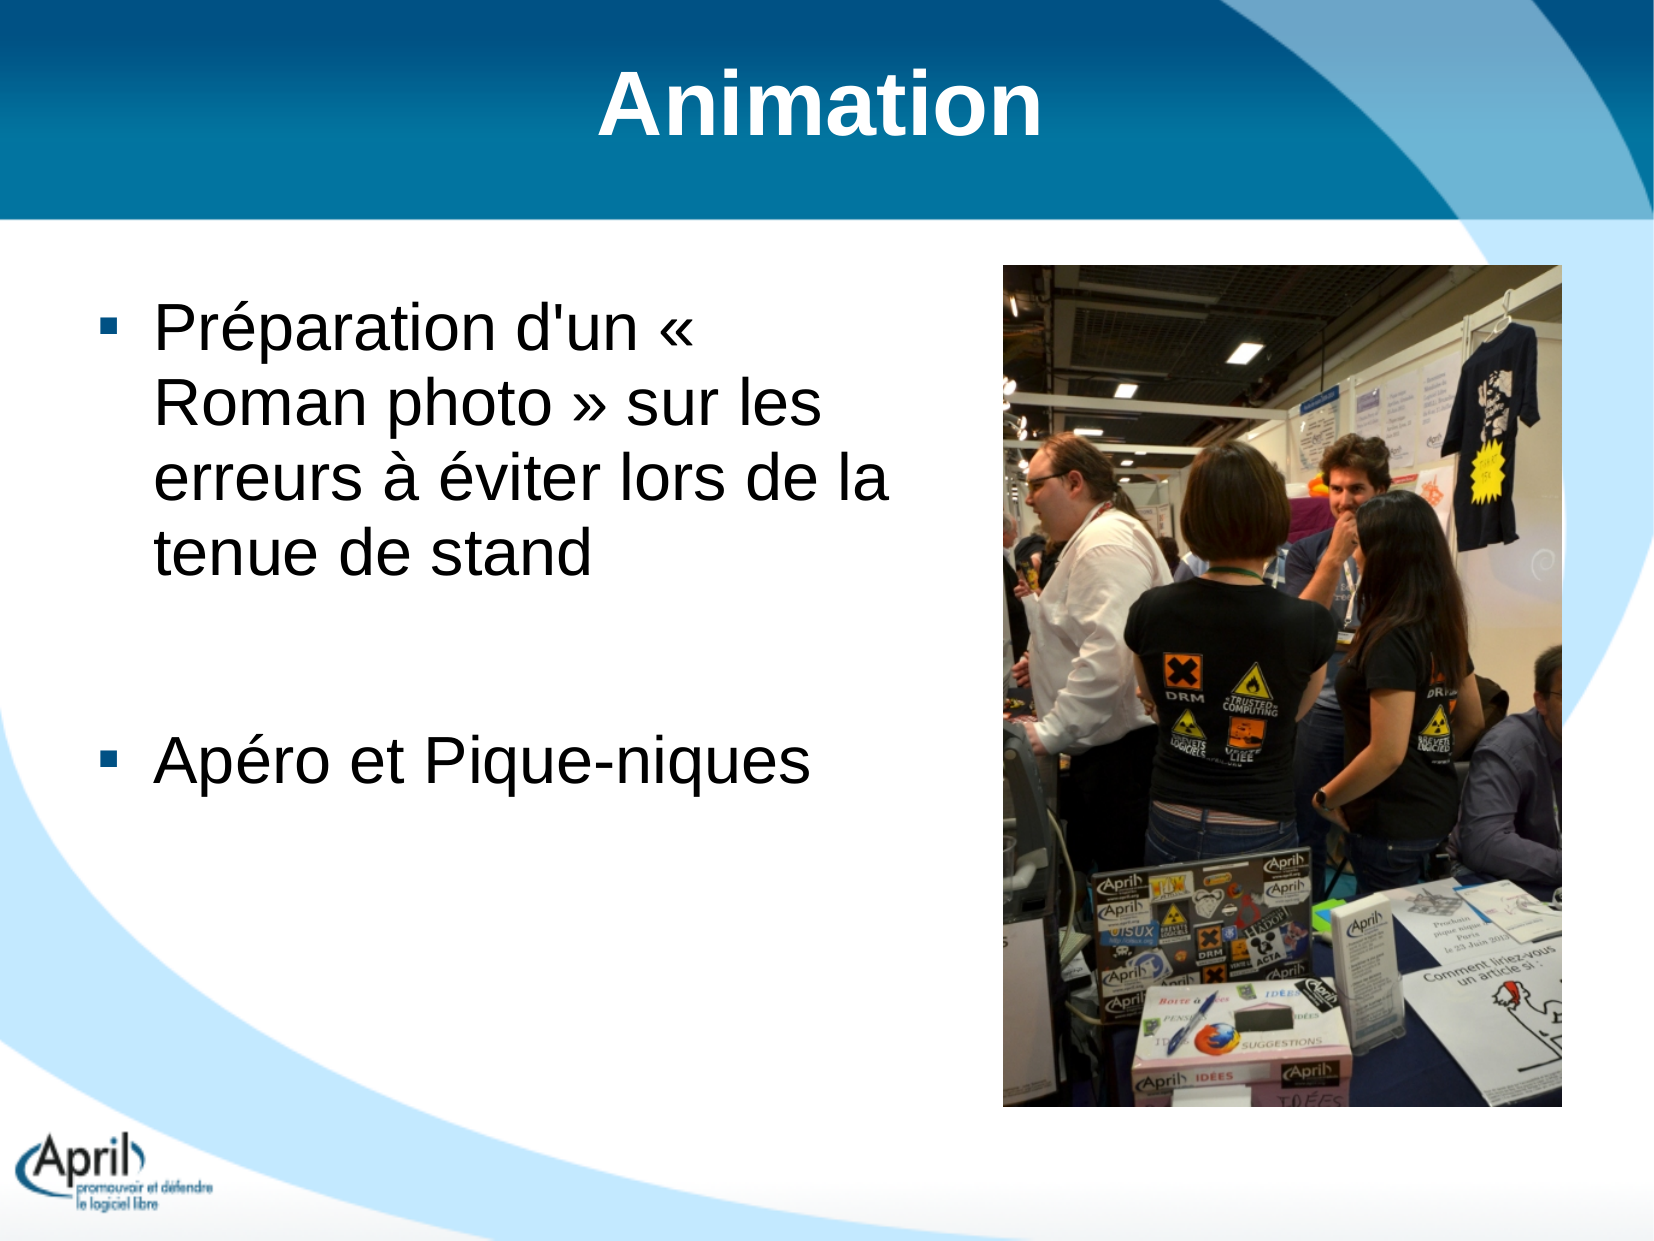

# Animation
Préparation d'un « Roman photo » sur les erreurs à éviter lors de la tenue de stand
Apéro et Pique-niques